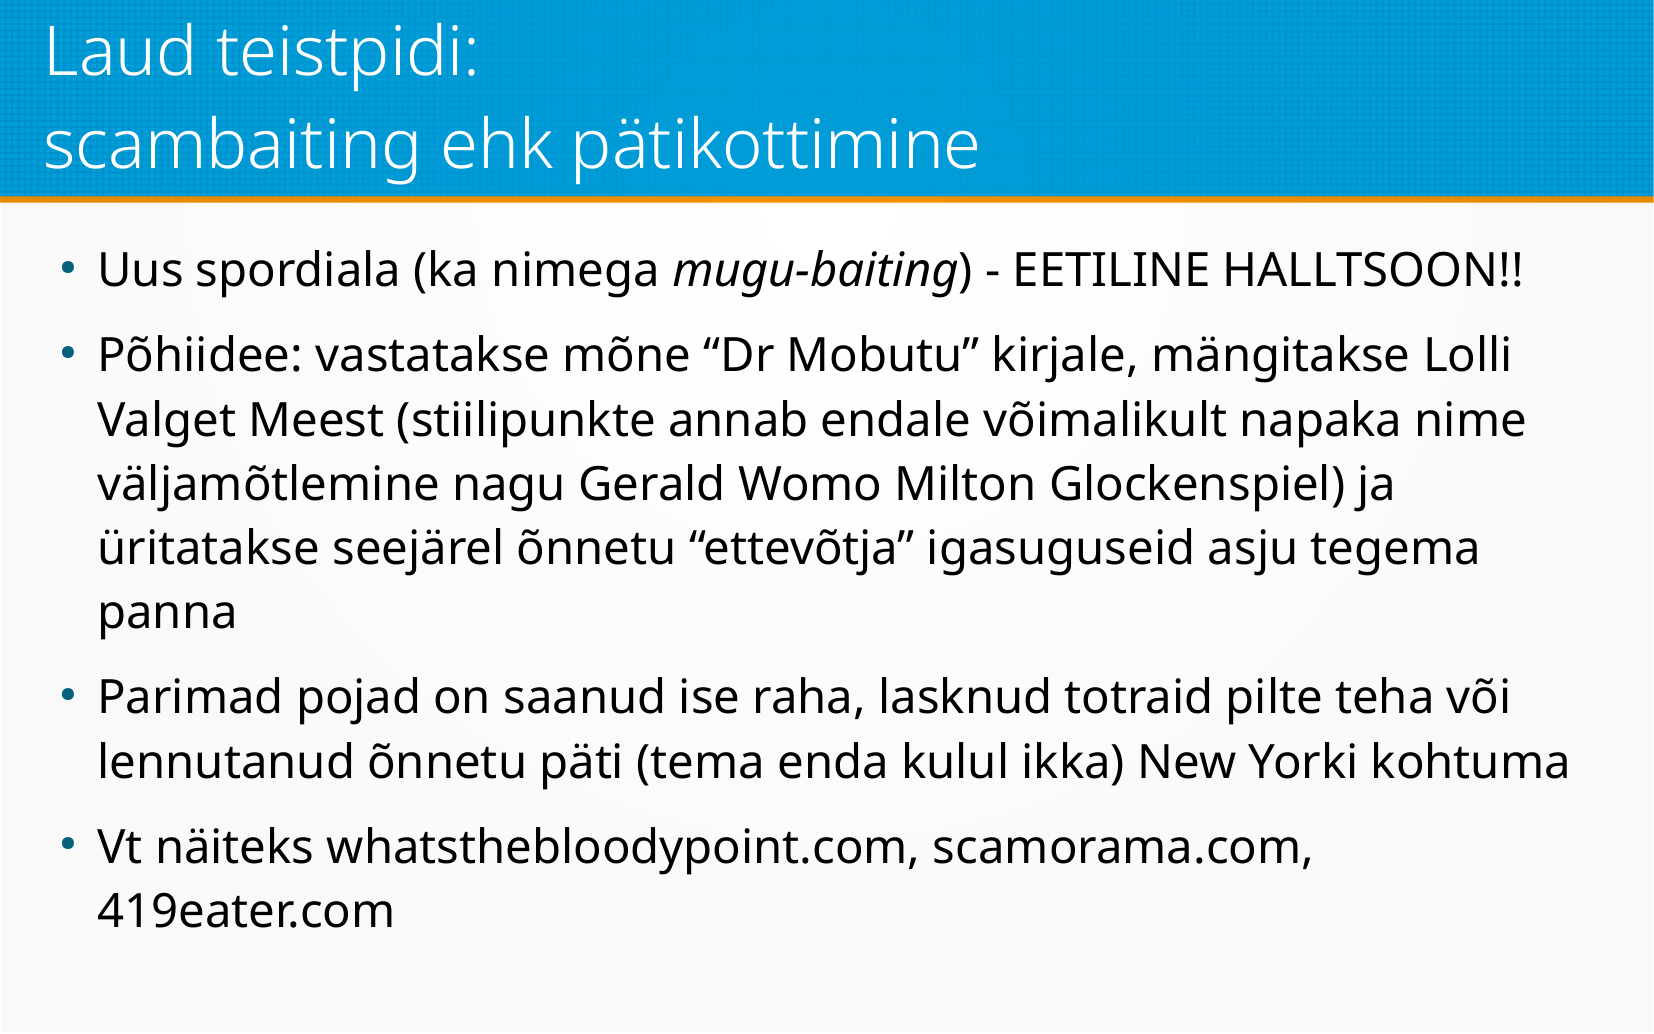

# Laud teistpidi: scambaiting ehk pätikottimine
Uus spordiala (ka nimega mugu-baiting) - EETILINE HALLTSOON!!
Põhiidee: vastatakse mõne “Dr Mobutu” kirjale, mängitakse Lolli Valget Meest (stiilipunkte annab endale võimalikult napaka nime väljamõtlemine nagu Gerald Womo Milton Glockenspiel) ja üritatakse seejärel õnnetu “ettevõtja” igasuguseid asju tegema panna
Parimad pojad on saanud ise raha, lasknud totraid pilte teha või lennutanud õnnetu päti (tema enda kulul ikka) New Yorki kohtuma
Vt näiteks whatsthebloodypoint.com, scamorama.com, 419eater.com